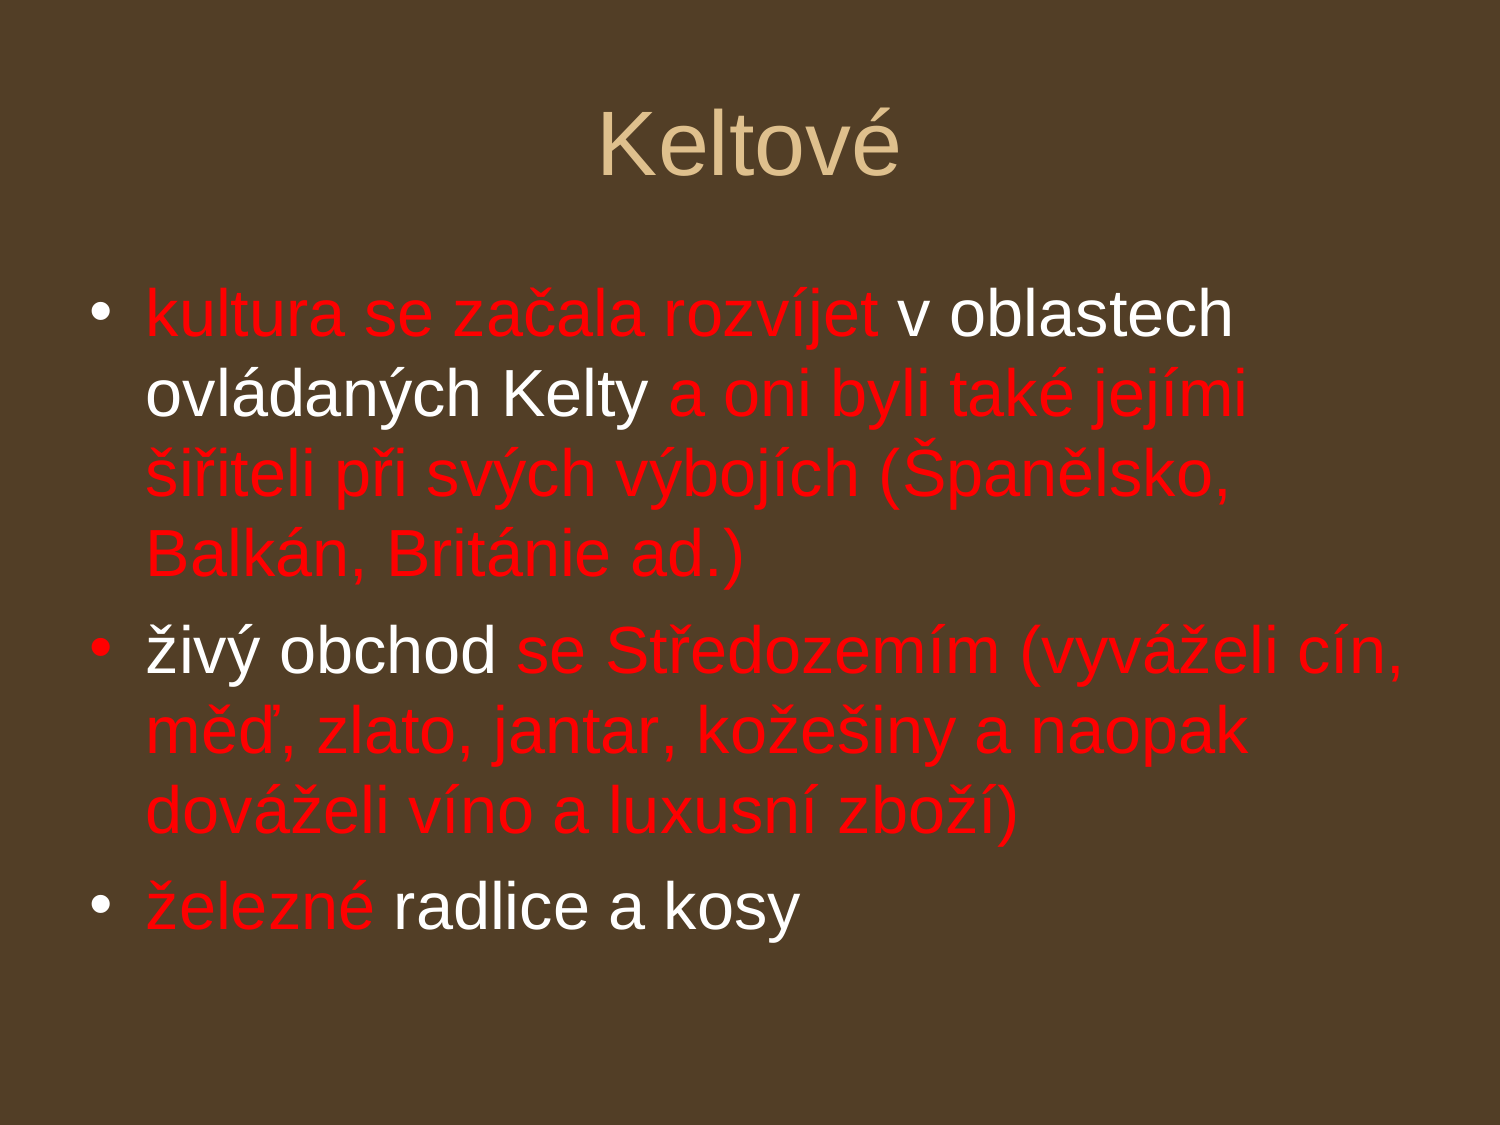

# Keltové
kultura se začala rozvíjet v oblastech ovládaných Kelty a oni byli také jejími šiřiteli při svých výbojích (Španělsko, Balkán, Británie ad.)
živý obchod se Středozemím (vyváželi cín, měď, zlato, jantar, kožešiny a naopak dováželi víno a luxusní zboží)
železné radlice a kosy